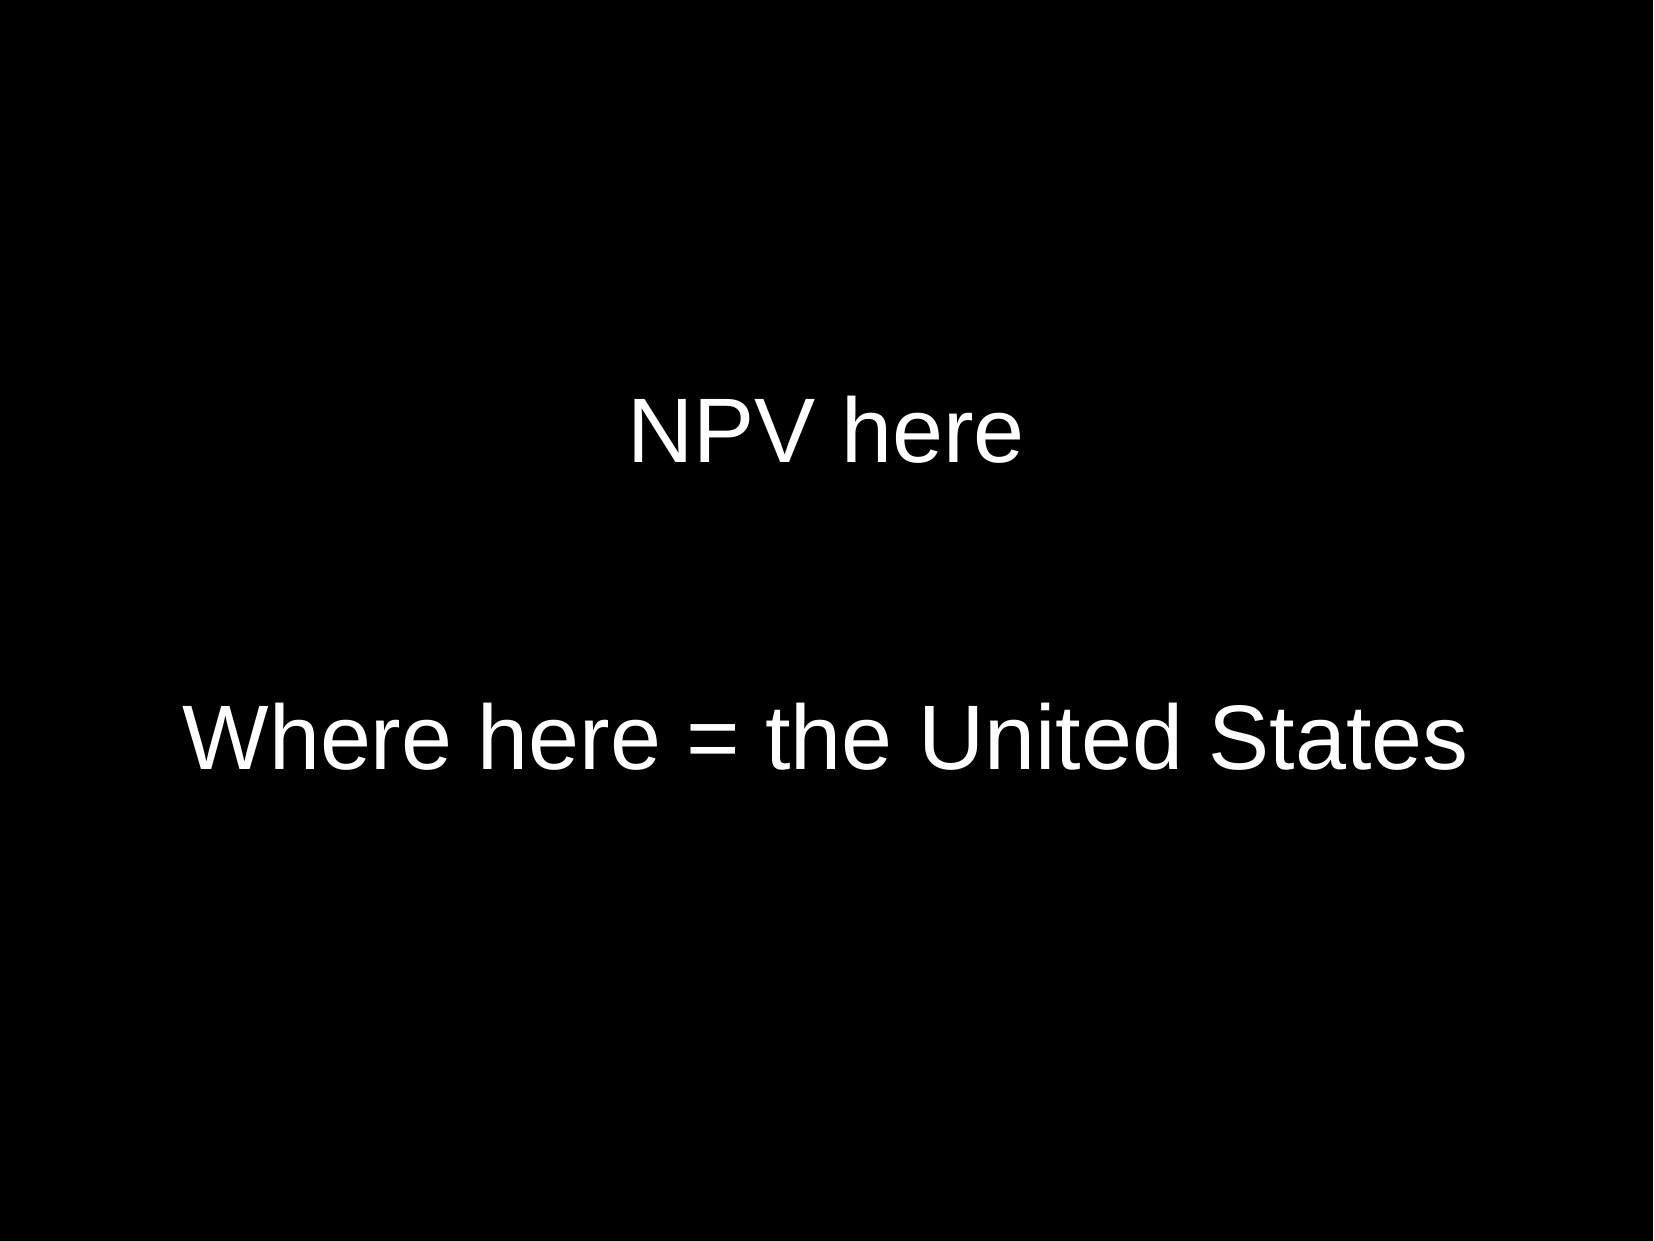

# NPV here
Where here = the United States